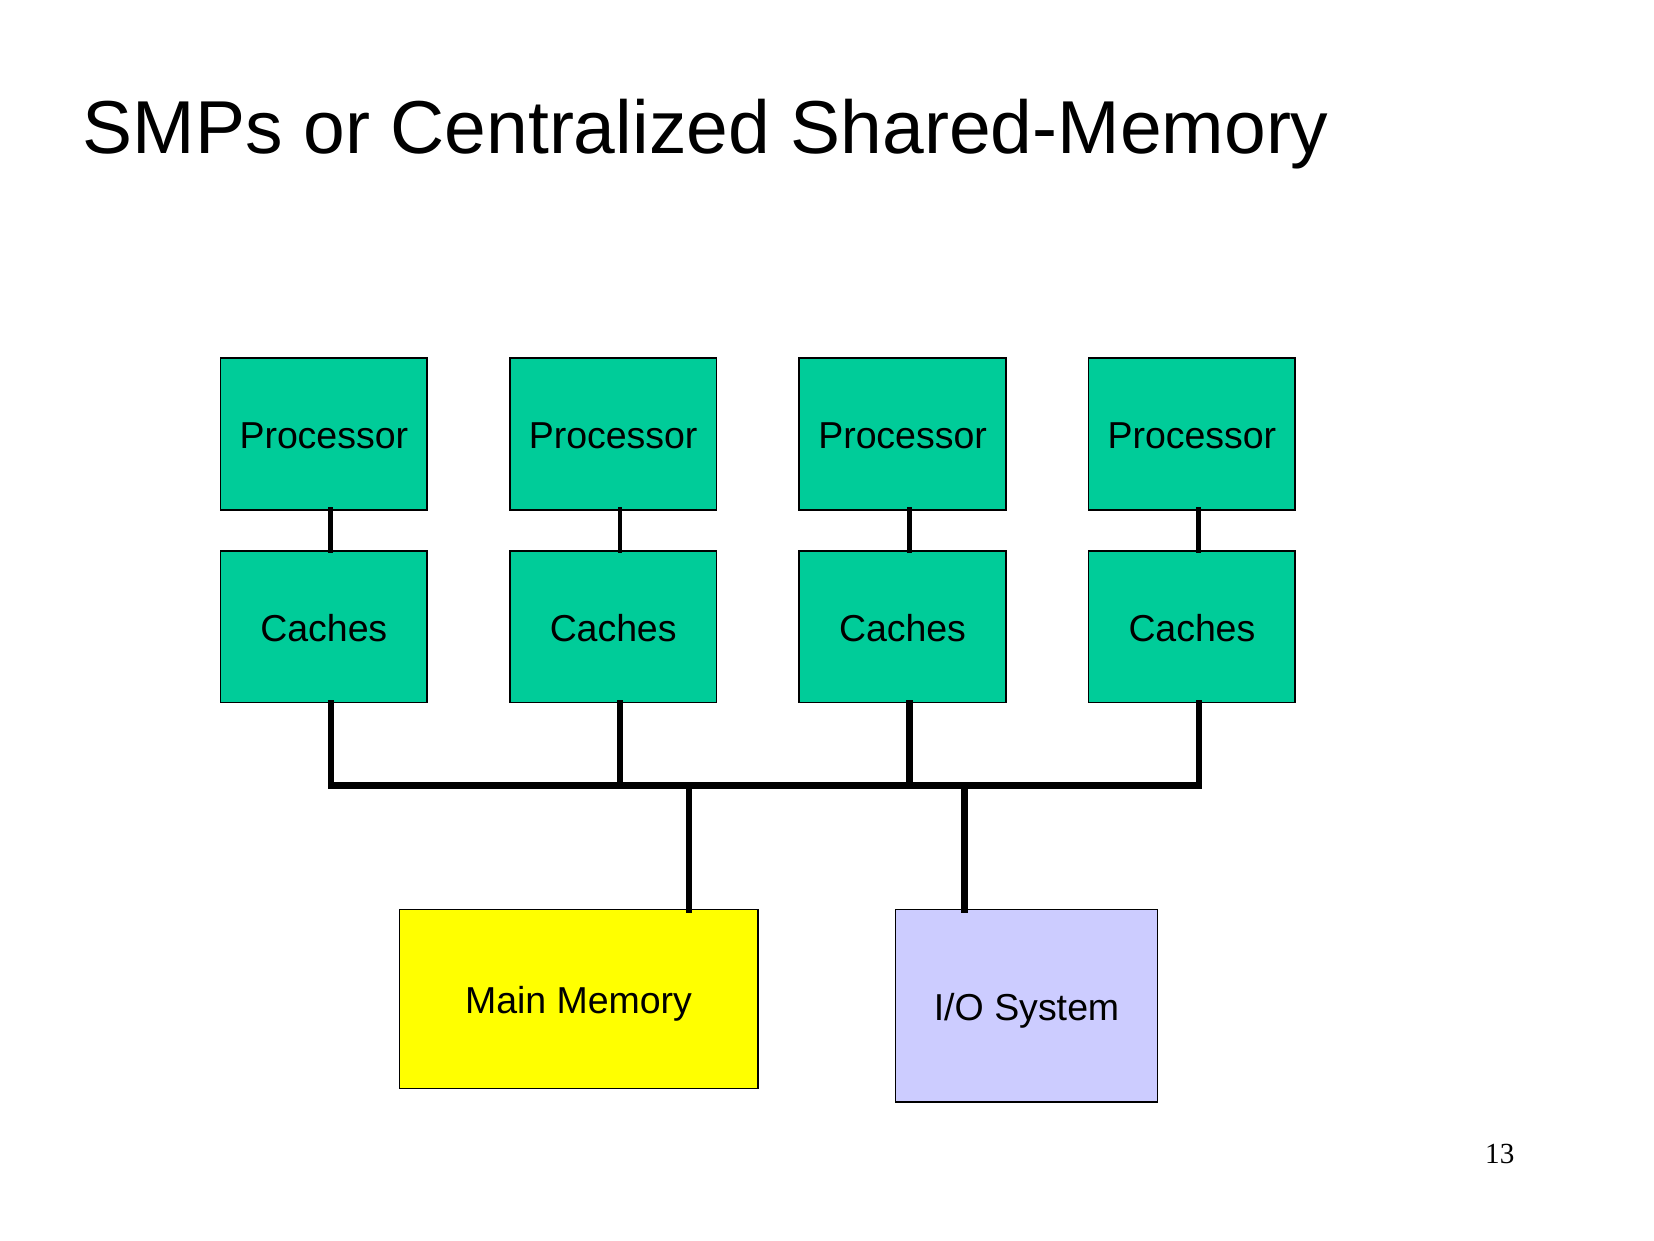

SMPs or Centralized Shared-Memory
Processor
Processor
Processor
Processor
Caches
Caches
Caches
Caches
Main Memory
I/O System